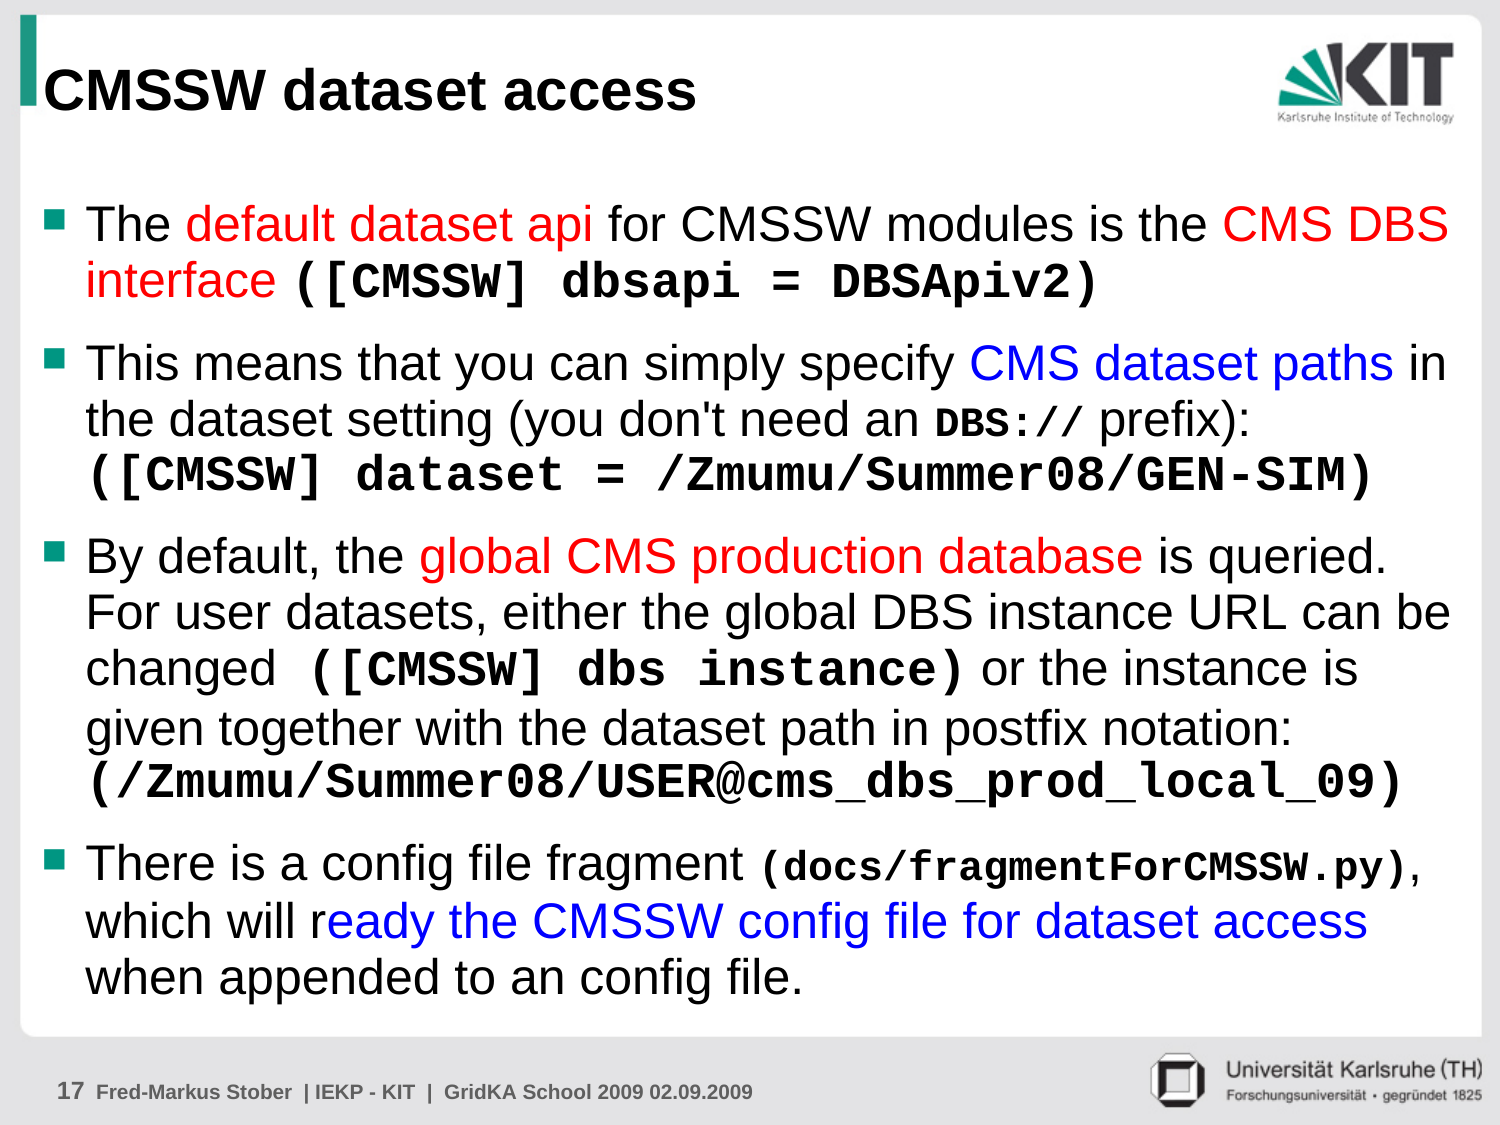

# CMSSW dataset access
The default dataset api for CMSSW modules is the CMS DBS interface ([CMSSW] dbsapi = DBSApiv2)
This means that you can simply specify CMS dataset paths in the dataset setting (you don't need an DBS:// prefix):
([CMSSW] dataset = /Zmumu/Summer08/GEN-SIM)
By default, the global CMS production database is queried. For user datasets, either the global DBS instance URL can be changed ([CMSSW] dbs instance) or the instance is given together with the dataset path in postfix notation:
(/Zmumu/Summer08/USER@cms_dbs_prod_local_09)
There is a config file fragment (docs/fragmentForCMSSW.py), which will ready the CMSSW config file for dataset access when appended to an config file.
04.12.07